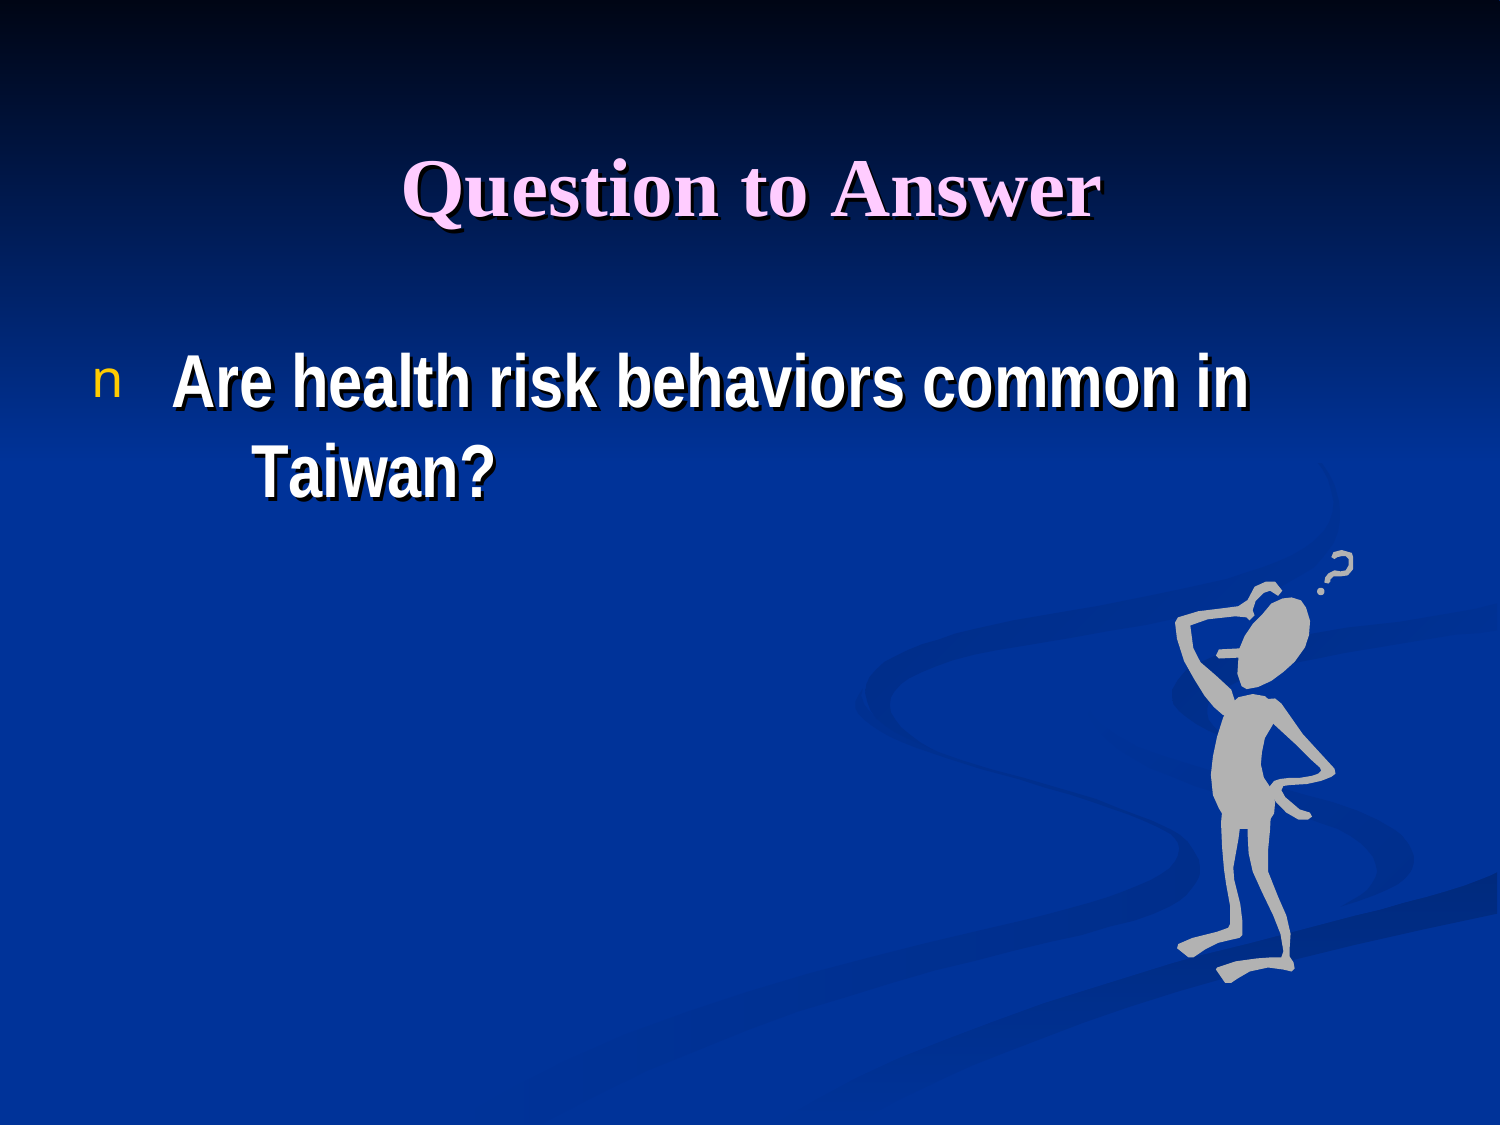

# Question to Answer
Are health risk behaviors common in Taiwan?